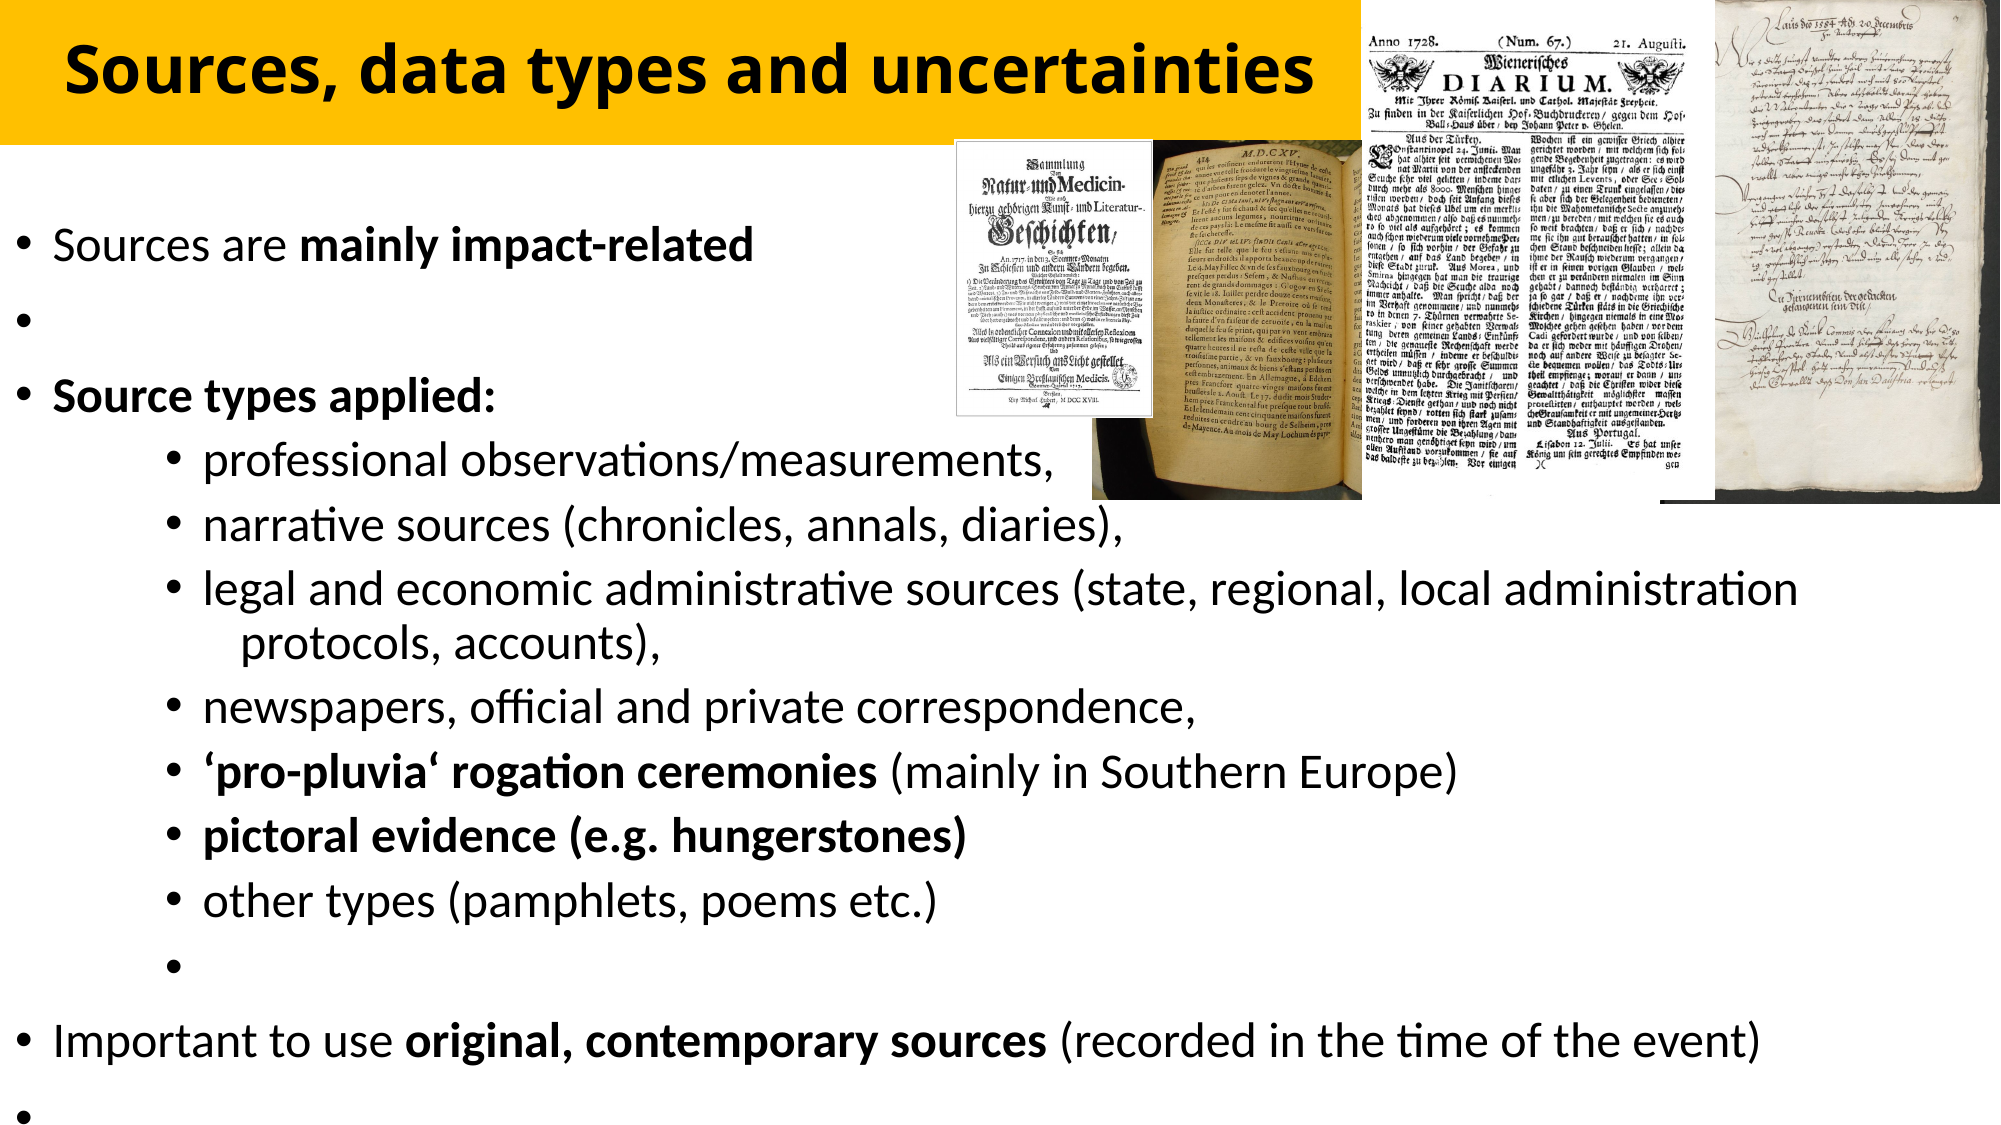

# Sources, data types and uncertainties
Sources are mainly impact-related
Source types applied:
professional observations/measurements,
narrative sources (chronicles, annals, diaries),
legal and economic administrative sources (state, regional, local administration protocols, accounts),
newspapers, official and private correspondence,
‘pro-pluvia‘ rogation ceremonies (mainly in Southern Europe)
pictoral evidence (e.g. hungerstones)
other types (pamphlets, poems etc.)
Important to use original, contemporary sources (recorded in the time of the event)